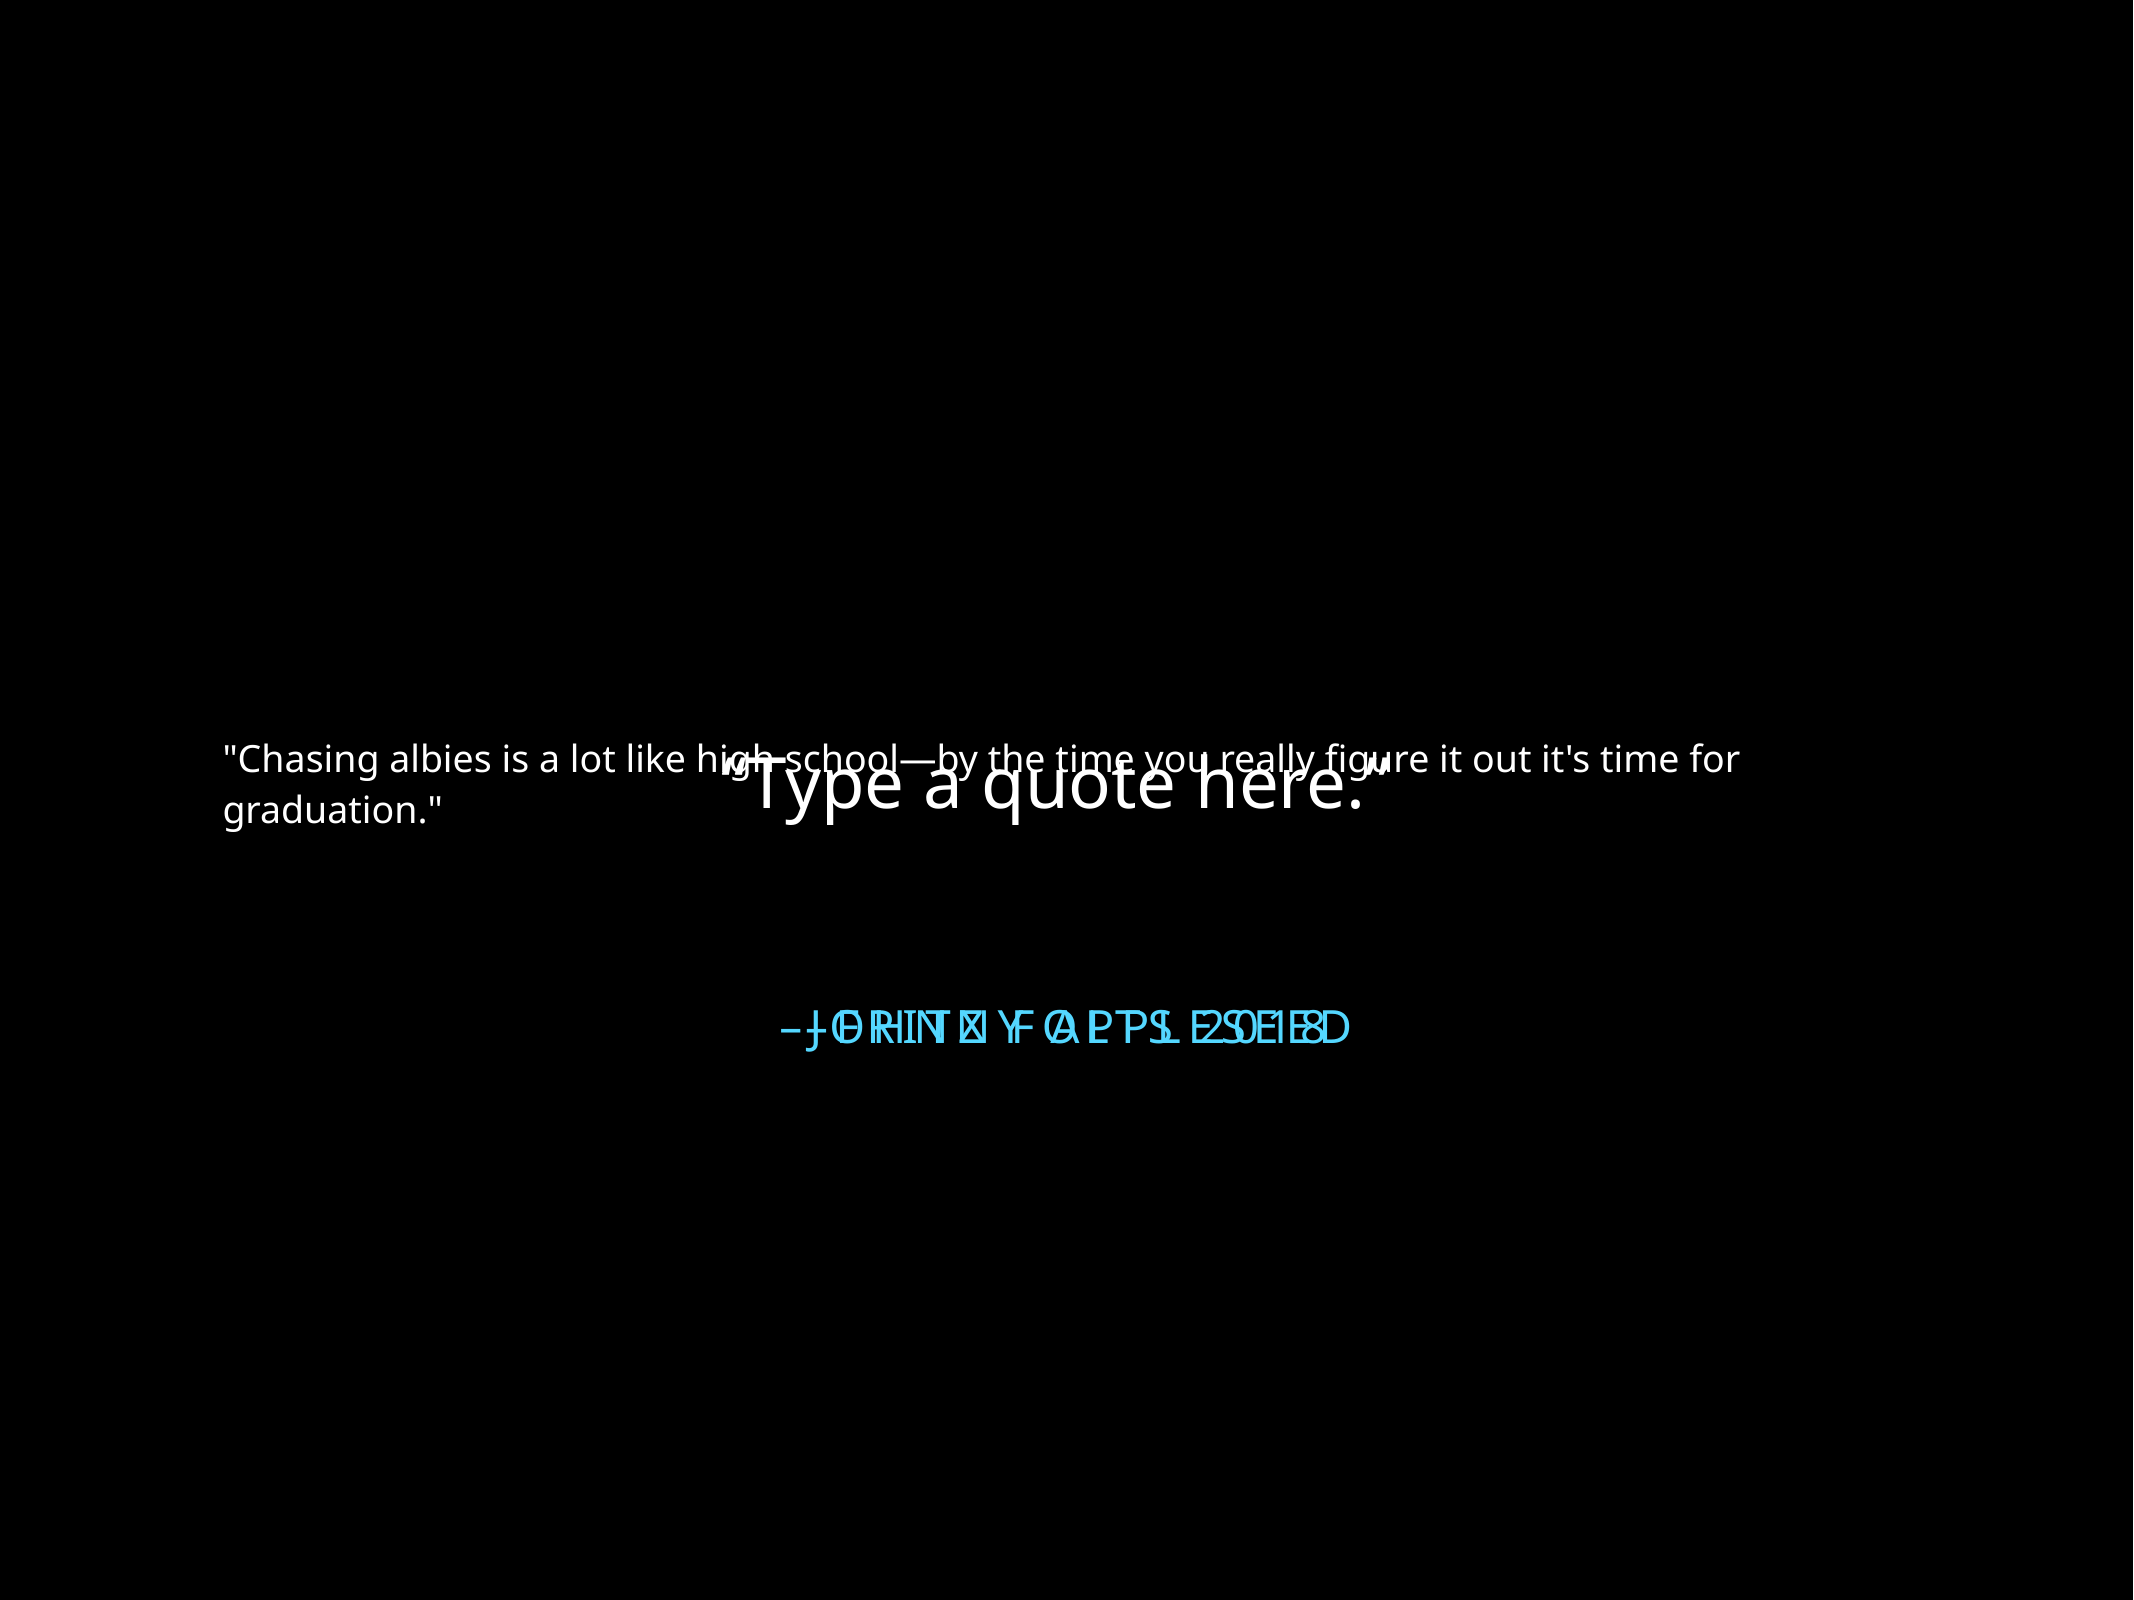

"Chasing albies is a lot like high school—by the time you really figure it out it's time for graduation."
–Fritz Folts 2018